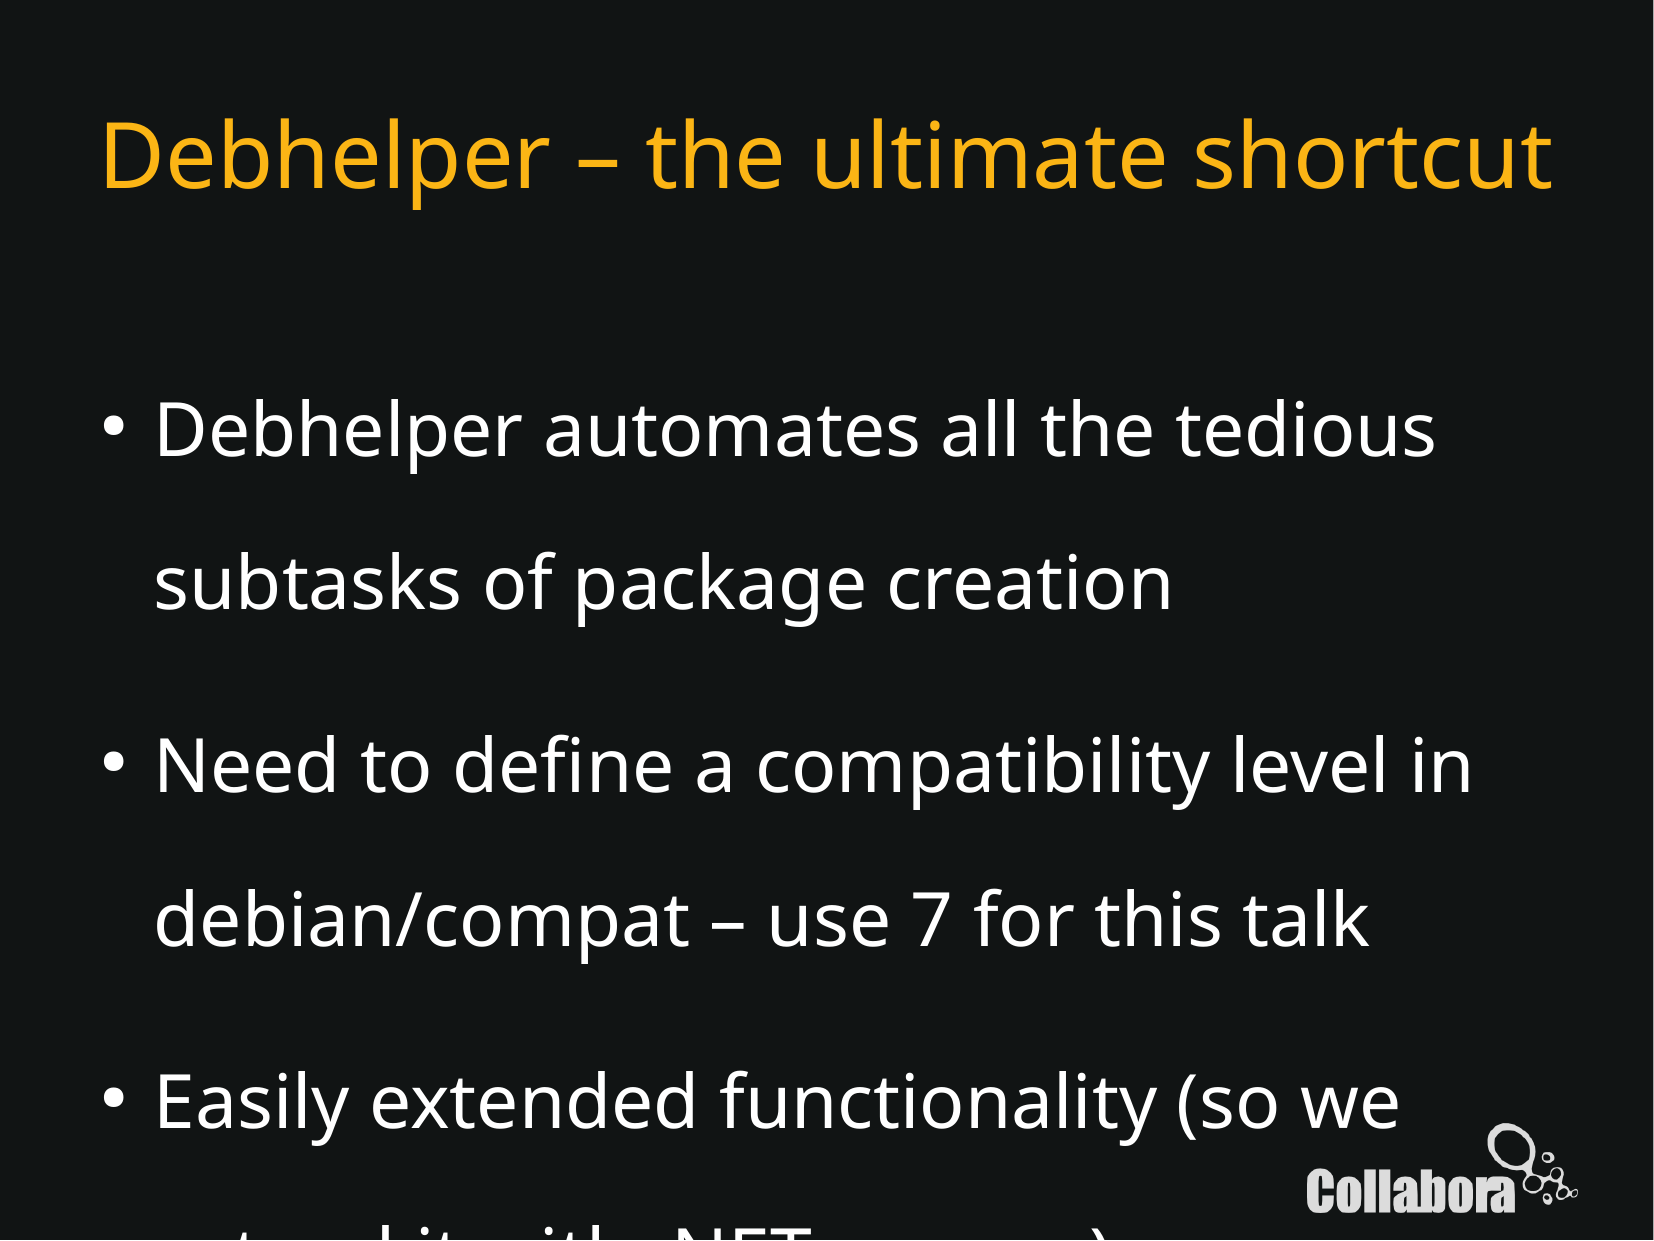

# Debhelper – the ultimate shortcut
Debhelper automates all the tedious subtasks of package creation
Need to define a compatibility level in debian/compat – use 7 for this talk
Easily extended functionality (so we extend it with .NET powers)